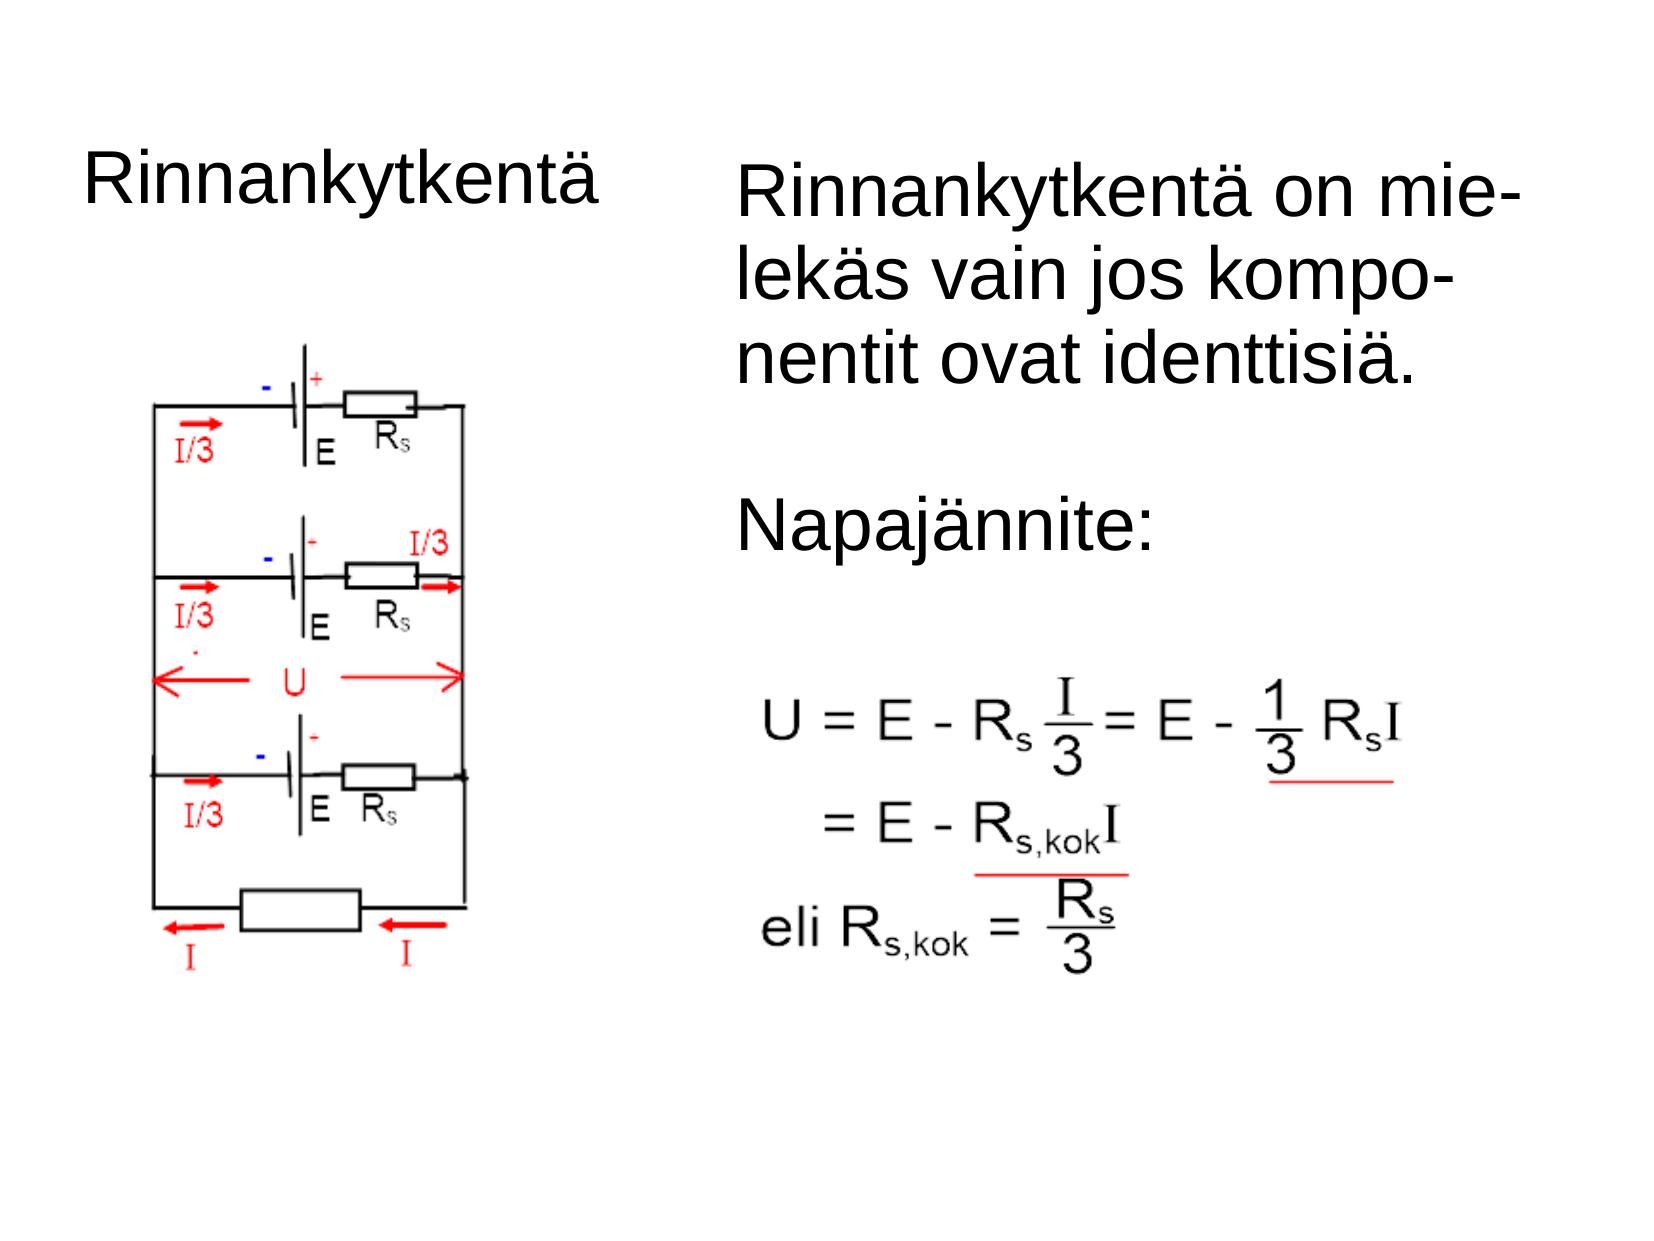

Rinnankytkentä
Rinnankytkentä on mie-lekäs vain jos kompo-nentit ovat identtisiä.
Napajännite: